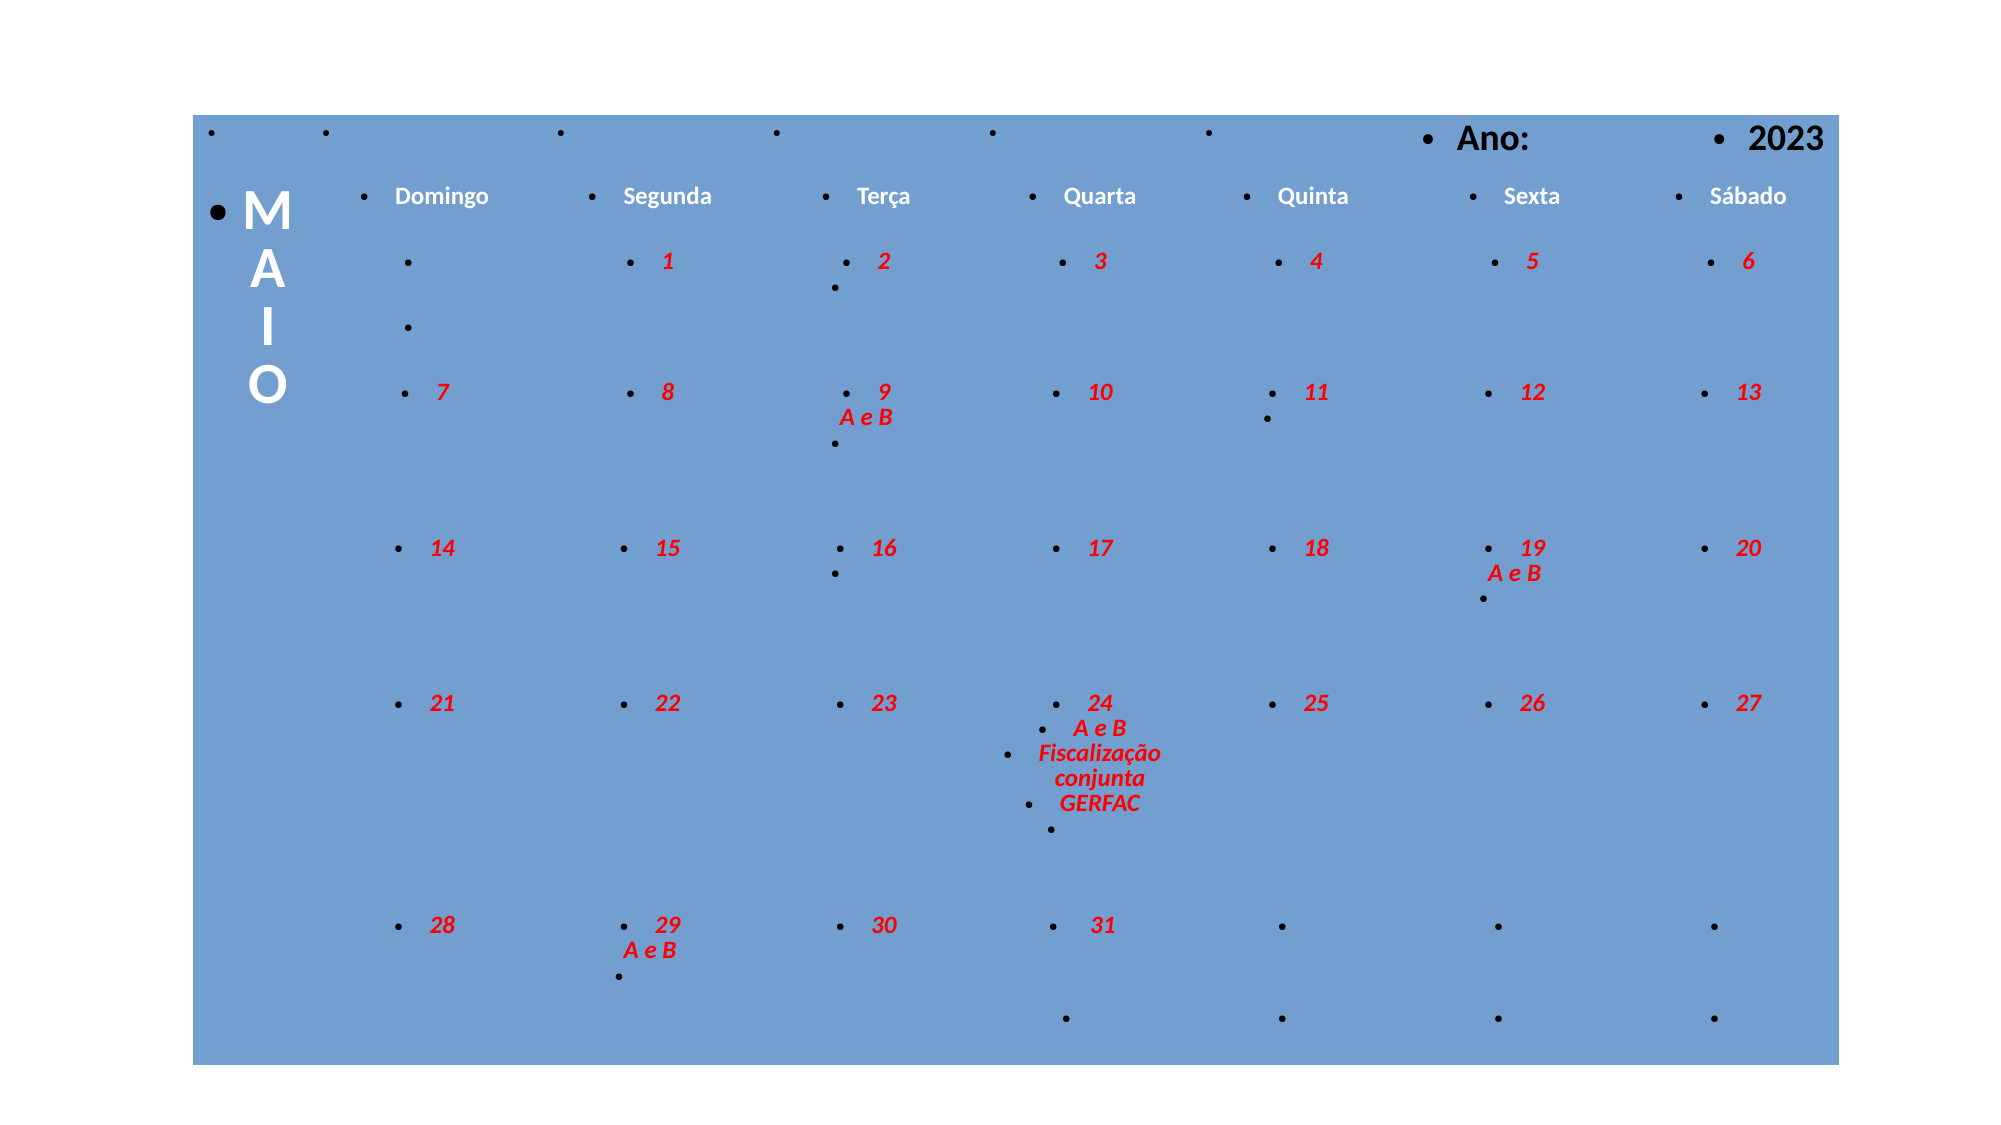

| | | | | | | Ano: | 2023 |
| --- | --- | --- | --- | --- | --- | --- | --- |
| MAIO | Domingo | Segunda | Terça | Quarta | Quinta | Sexta | Sábado |
| | | 1 | 2 | 3 | 4 | 5 | 6 |
| | | | | | | | |
| | 7 | 8 | 9 A e B | 10 | 11 | 12 | 13 |
| | | | | | | | |
| | 14 | 15 | 16 | 17 | 18 | 19 A e B | 20 |
| | | | | | | | |
| | 21 | 22 | 23 | 24 A e B Fiscalização conjunta GERFAC | 25 | 26 | 27 |
| | | | | | | | |
| | 28 | 29 A e B | 30 | 31 | | | |
| | | | | | | | |